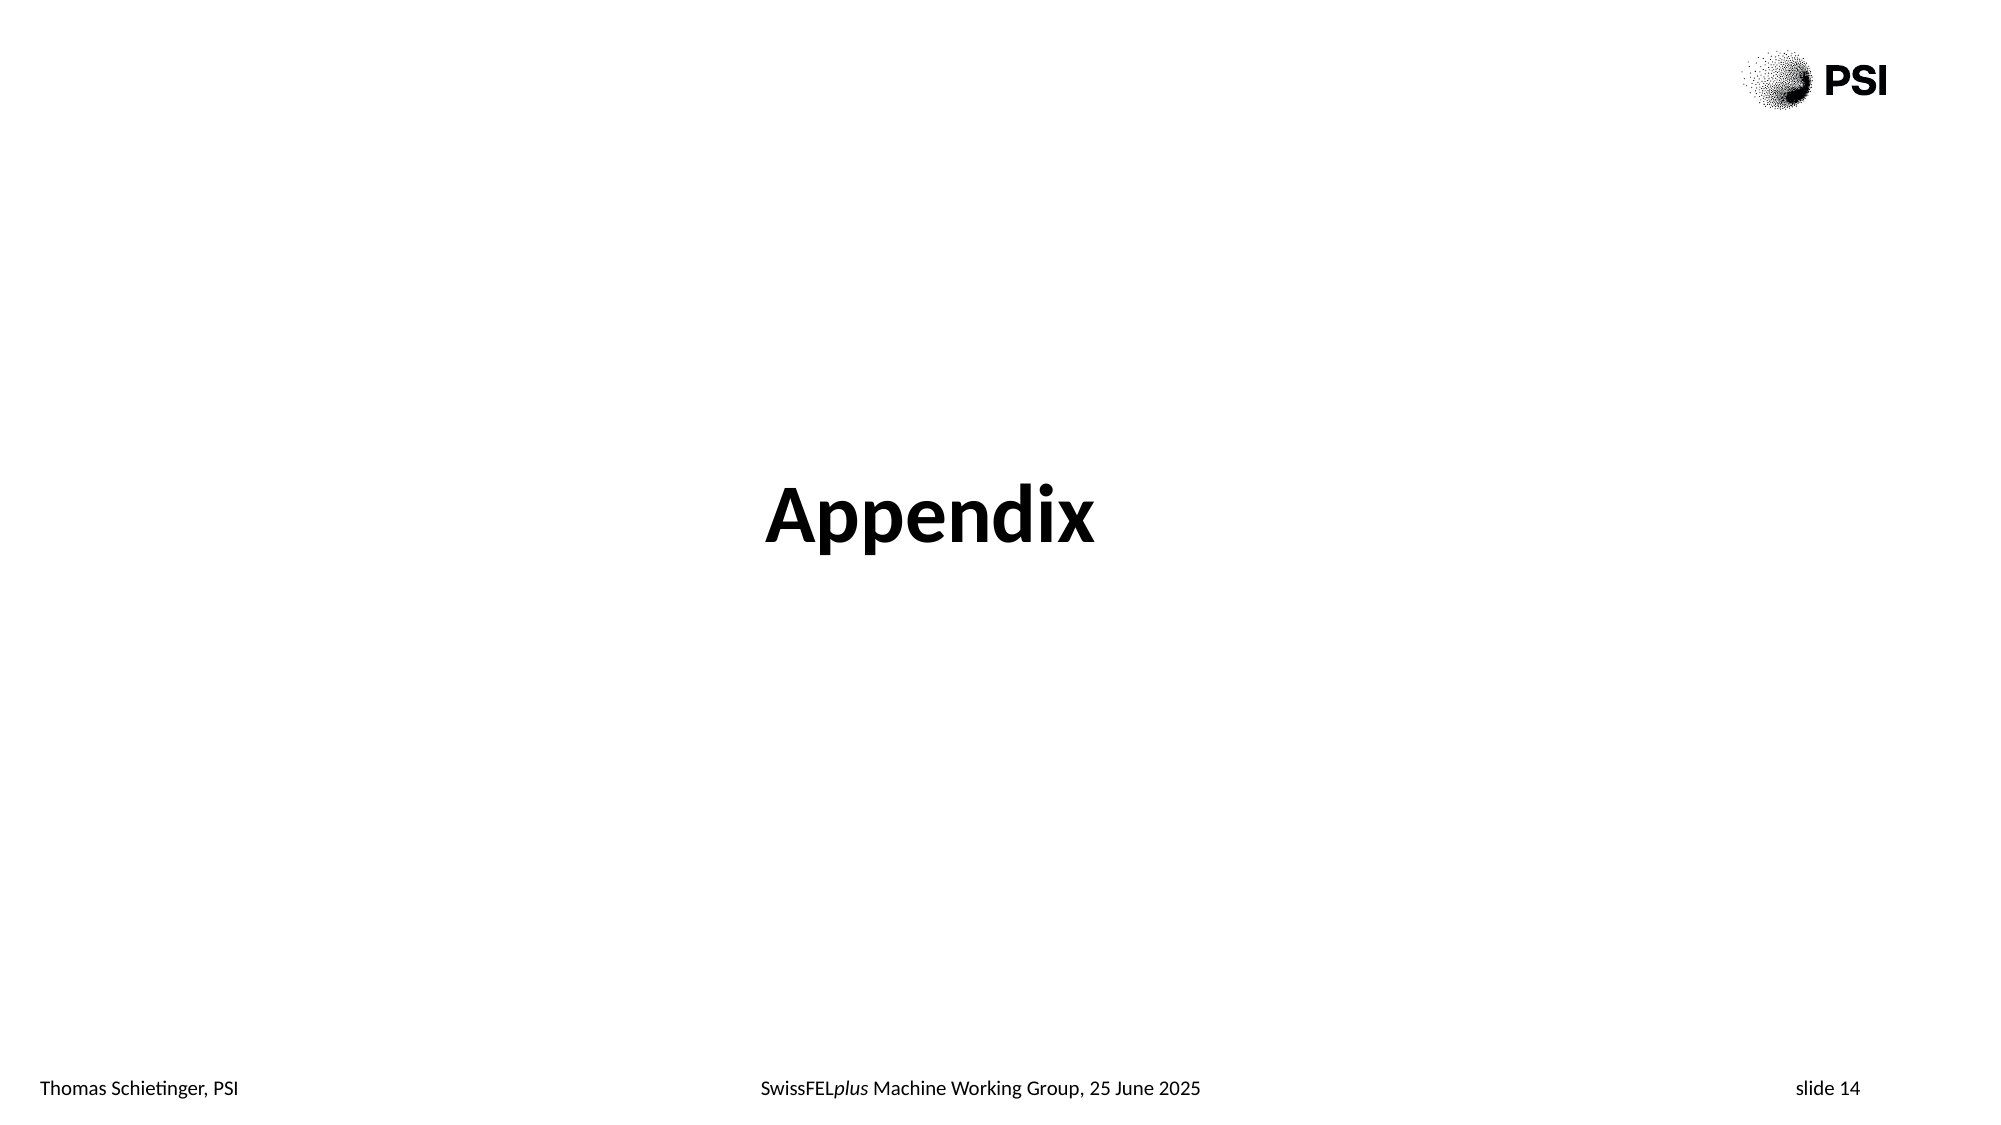

# Appendix
PSI Center for Accelerator Science and Engineering
14